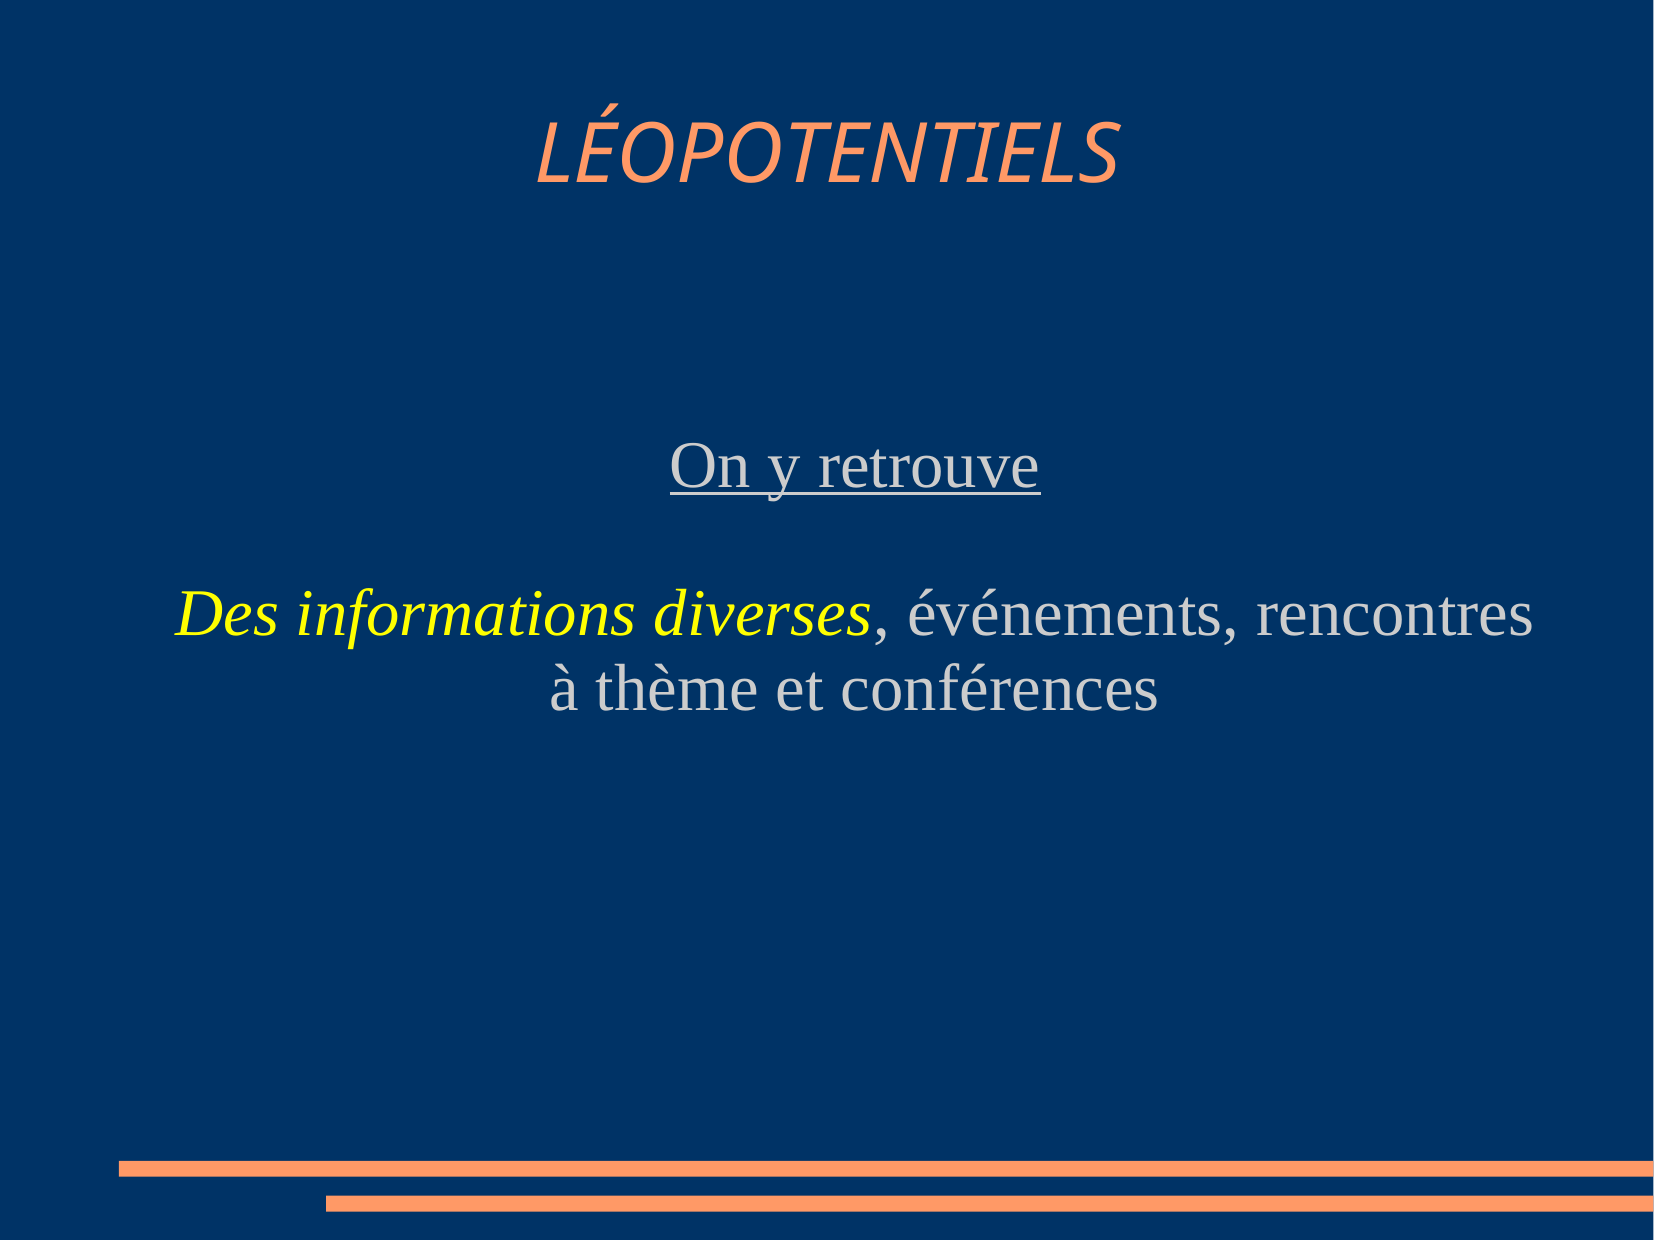

# LÉOPOTENTIELS
On y retrouve
Des informations diverses, événements, rencontres à thème et conférences